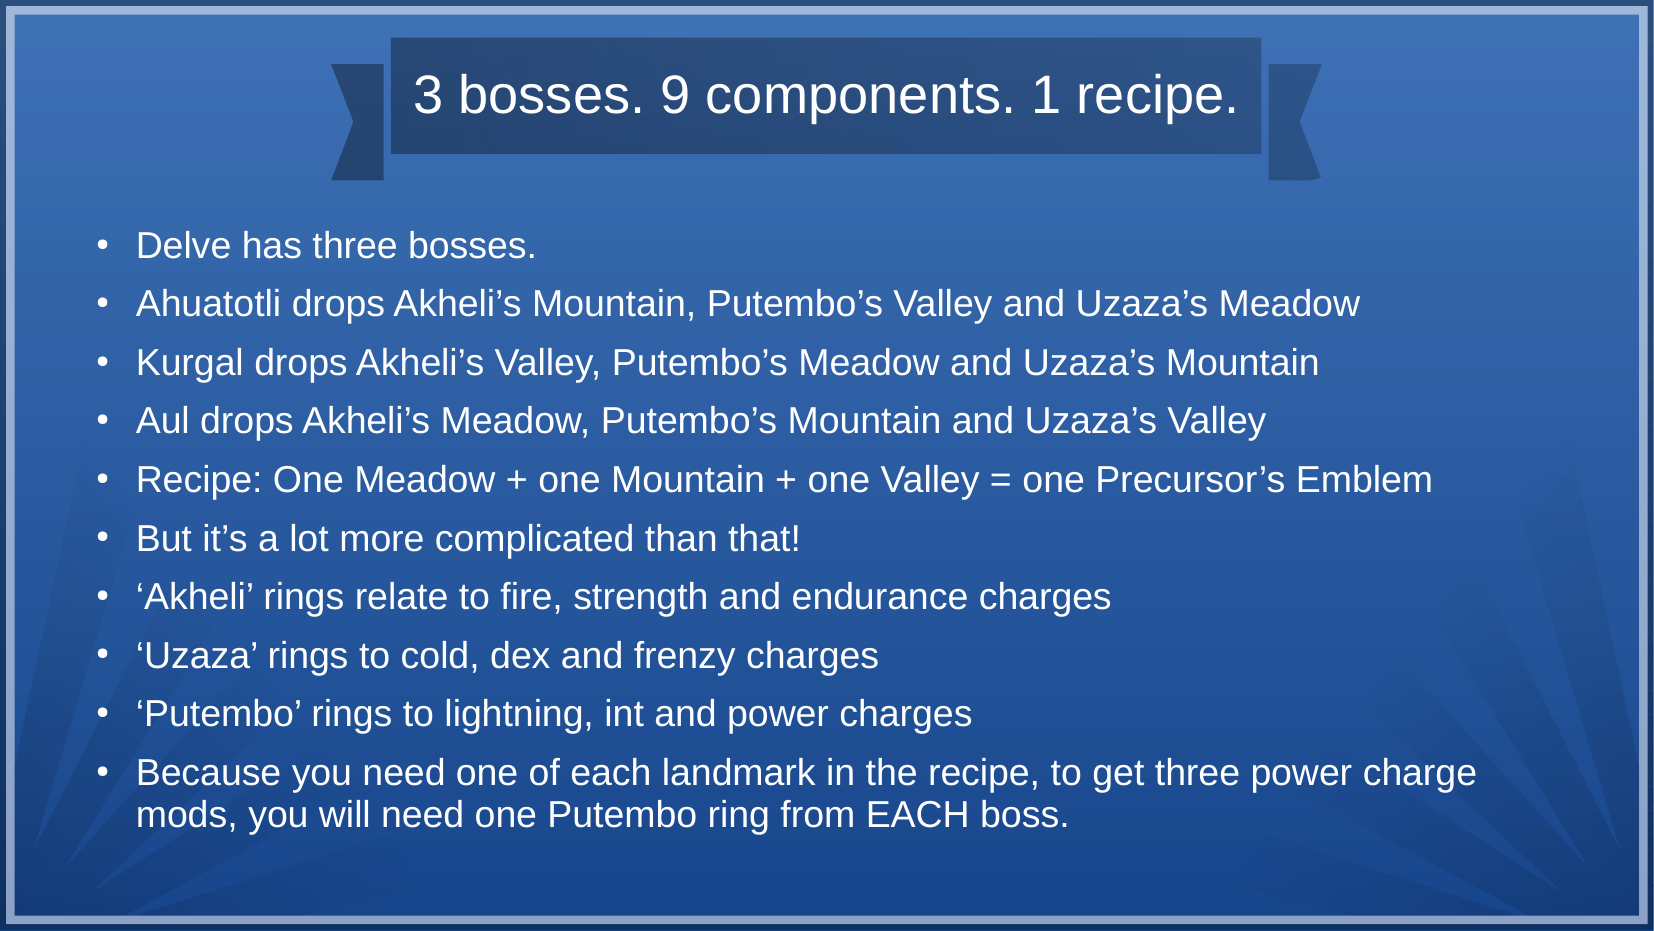

# 3 bosses. 9 components. 1 recipe.
Delve has three bosses.
Ahuatotli drops Akheli’s Mountain, Putembo’s Valley and Uzaza’s Meadow
Kurgal drops Akheli’s Valley, Putembo’s Meadow and Uzaza’s Mountain
Aul drops Akheli’s Meadow, Putembo’s Mountain and Uzaza’s Valley
Recipe: One Meadow + one Mountain + one Valley = one Precursor’s Emblem
But it’s a lot more complicated than that!
‘Akheli’ rings relate to fire, strength and endurance charges
‘Uzaza’ rings to cold, dex and frenzy charges
‘Putembo’ rings to lightning, int and power charges
Because you need one of each landmark in the recipe, to get three power charge mods, you will need one Putembo ring from EACH boss.